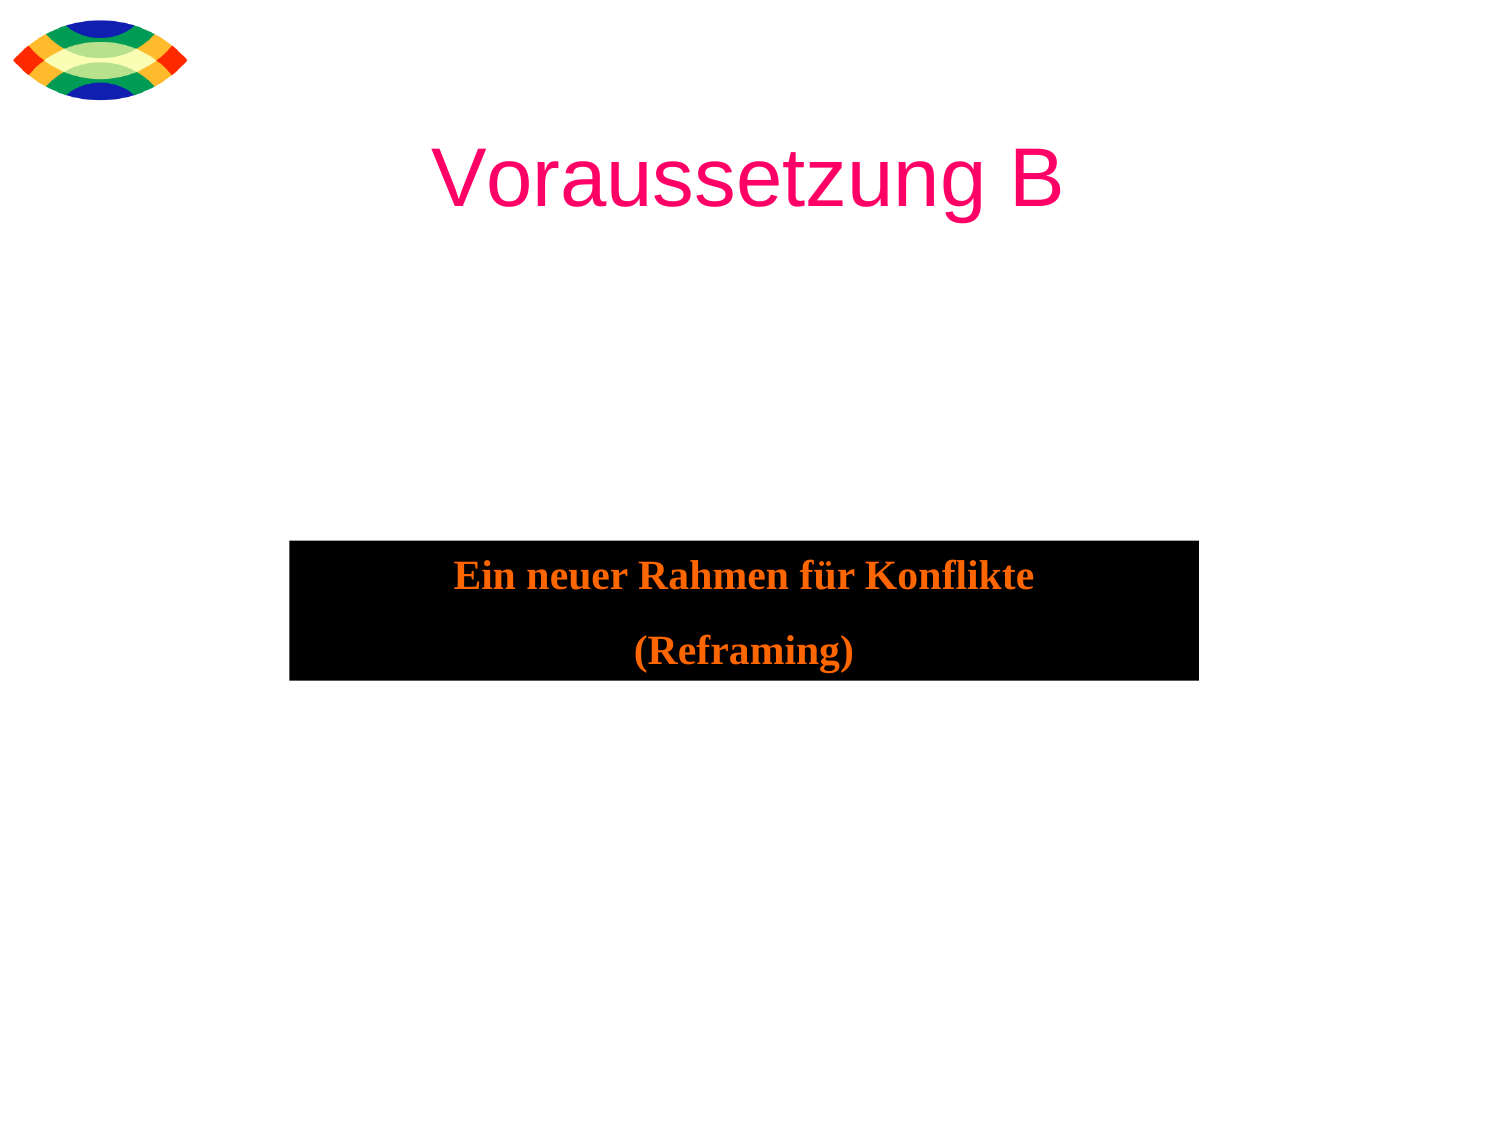

# Voraussetzung B
Ein neuer Rahmen für Konflikte
(Reframing)
Ein neuer Rahmen für Konflikte
(Reframing)